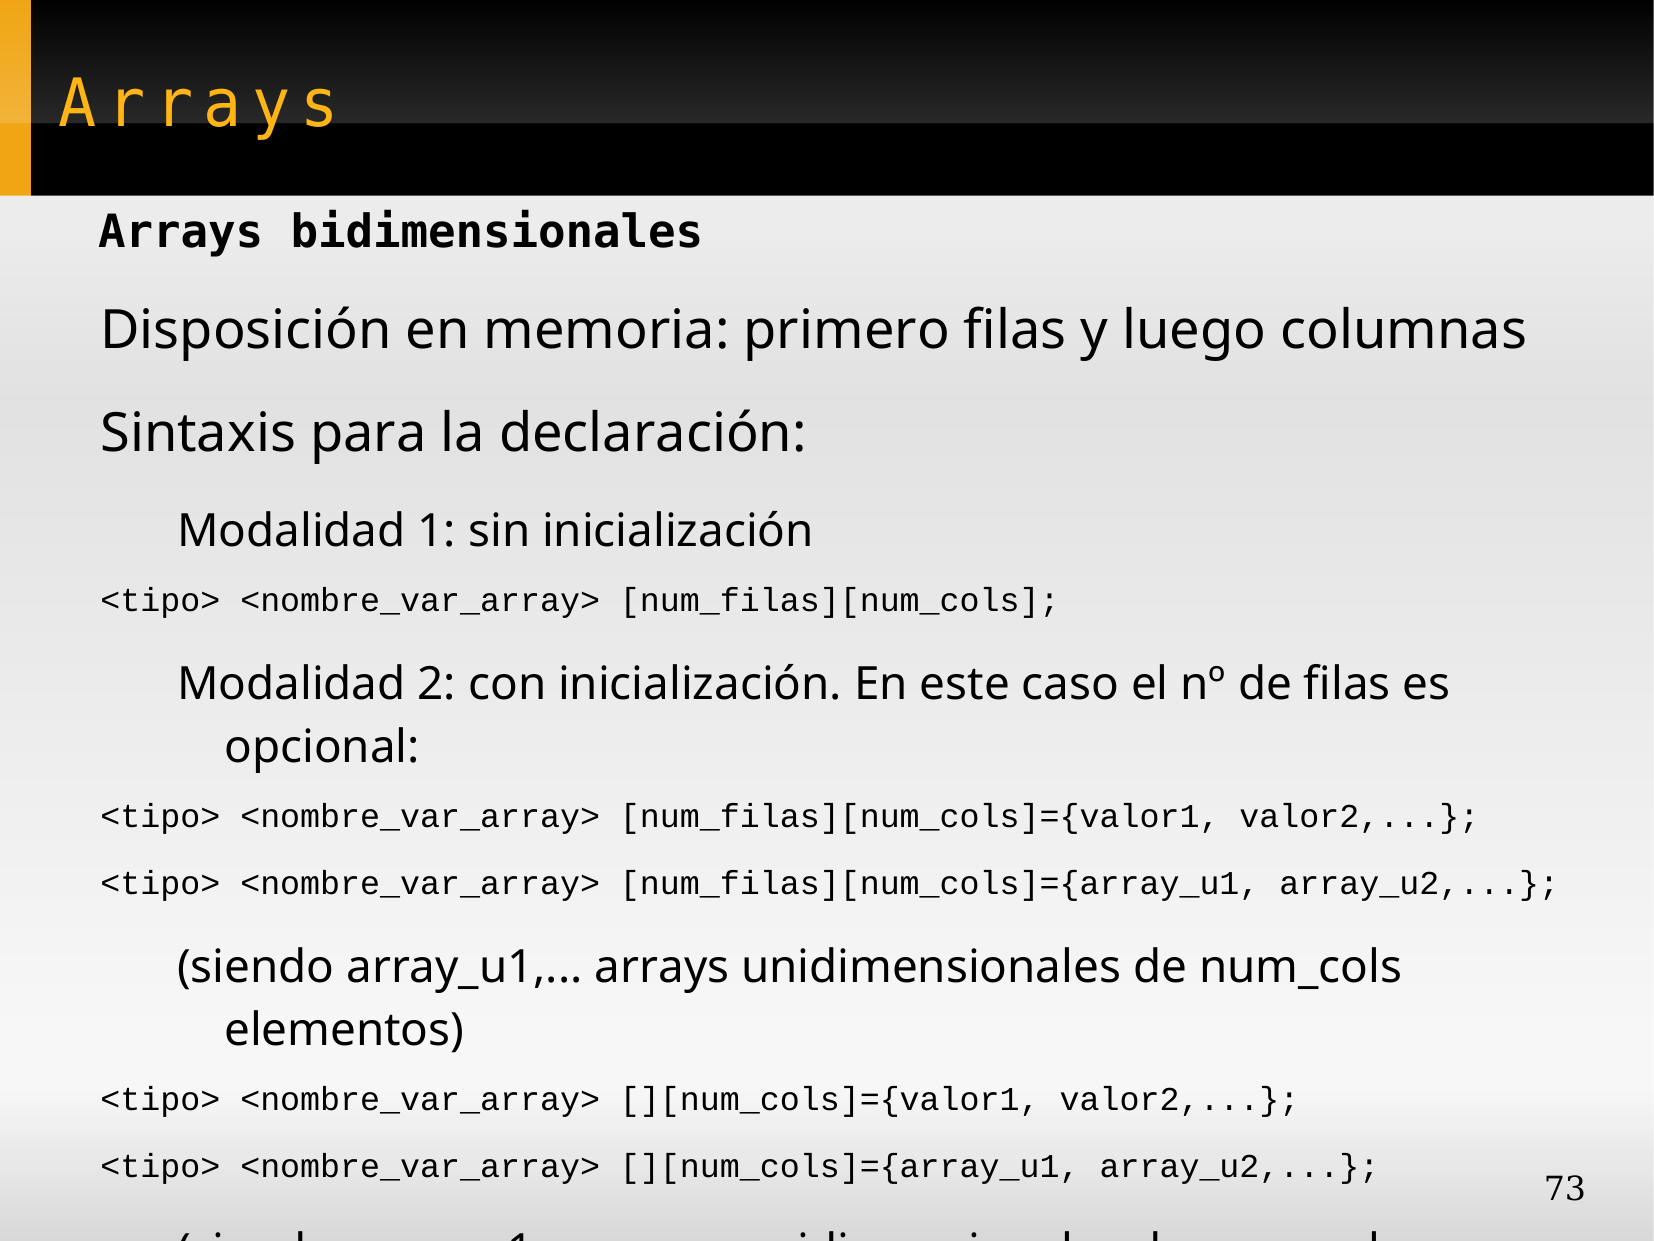

# Arrays
Arrays bidimensionales
Disposición en memoria: primero filas y luego columnas
Sintaxis para la declaración:
Modalidad 1: sin inicialización
<tipo> <nombre_var_array> [num_filas][num_cols];
Modalidad 2: con inicialización. En este caso el nº de filas es opcional:
<tipo> <nombre_var_array> [num_filas][num_cols]={valor1, valor2,...};
<tipo> <nombre_var_array> [num_filas][num_cols]={array_u1, array_u2,...};
(siendo array_u1,... arrays unidimensionales de num_cols elementos)
<tipo> <nombre_var_array> [][num_cols]={valor1, valor2,...};
<tipo> <nombre_var_array> [][num_cols]={array_u1, array_u2,...};
(siendo array_u1,... arrays unidimensionales de num_cols elementos)
73